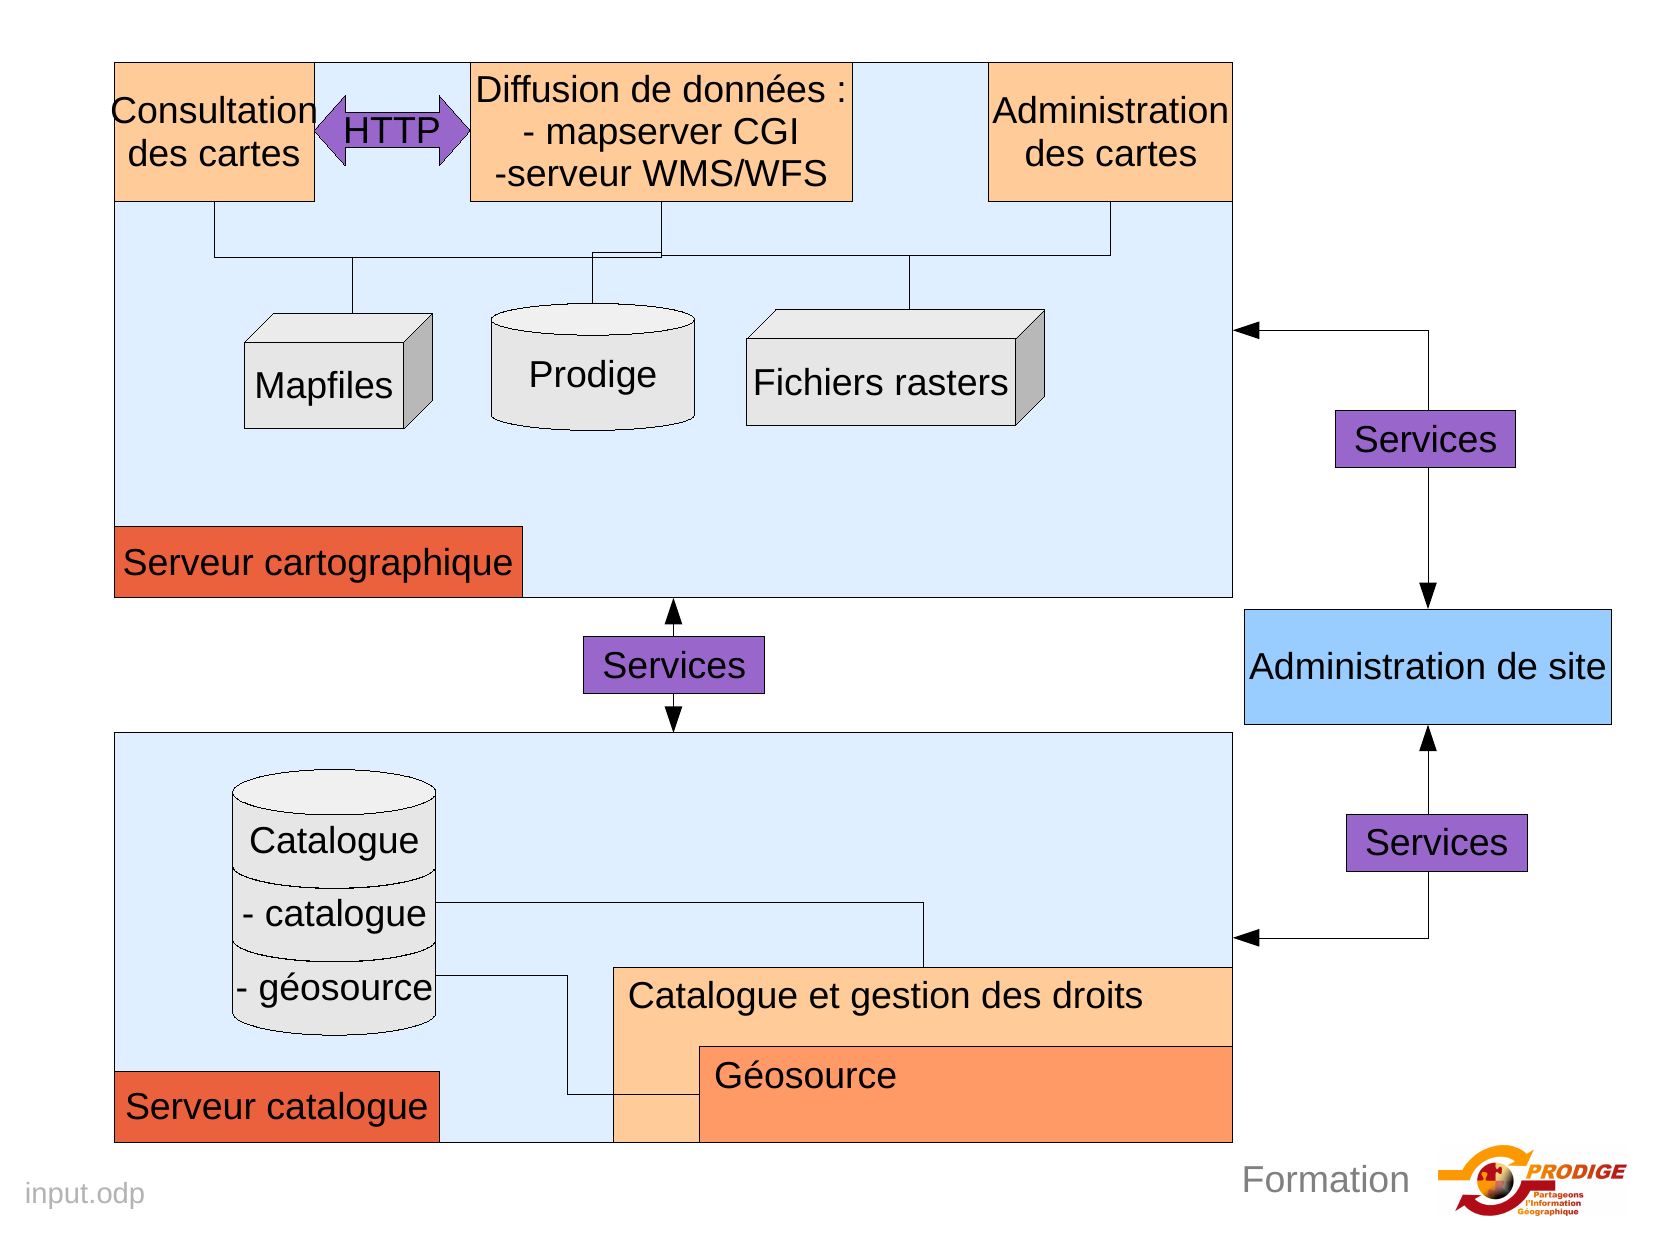

Consultation
des cartes
Diffusion de données :
- mapserver CGI
-serveur WMS/WFS
Administration
des cartes
HTTP
Prodige
Fichiers rasters
Mapfiles
Serveur cartographique
Services
Administration de site
Services
Catalogue
- catalogue
- géosource
Catalogue et gestion des droits
Géosource
Serveur catalogue
Services